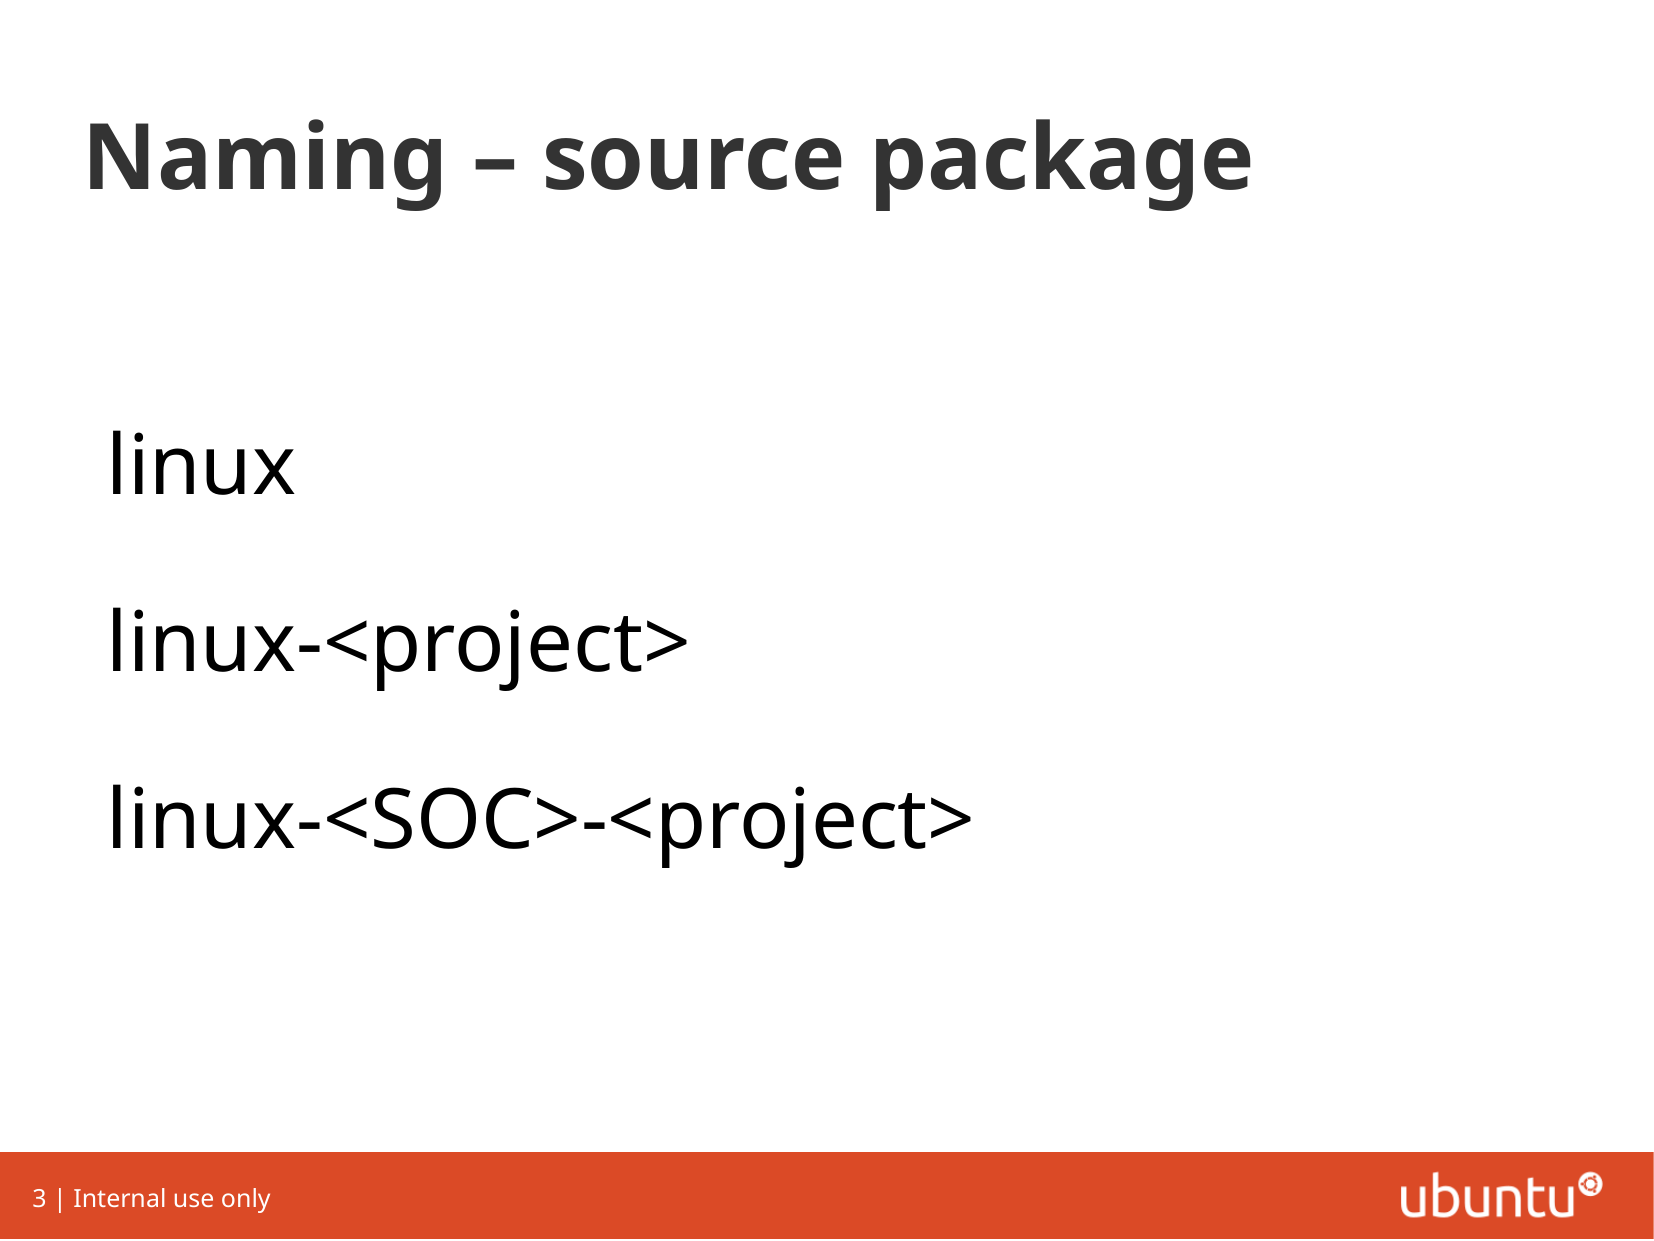

# Naming – source package
linux
linux-<project>
linux-<SOC>-<project>